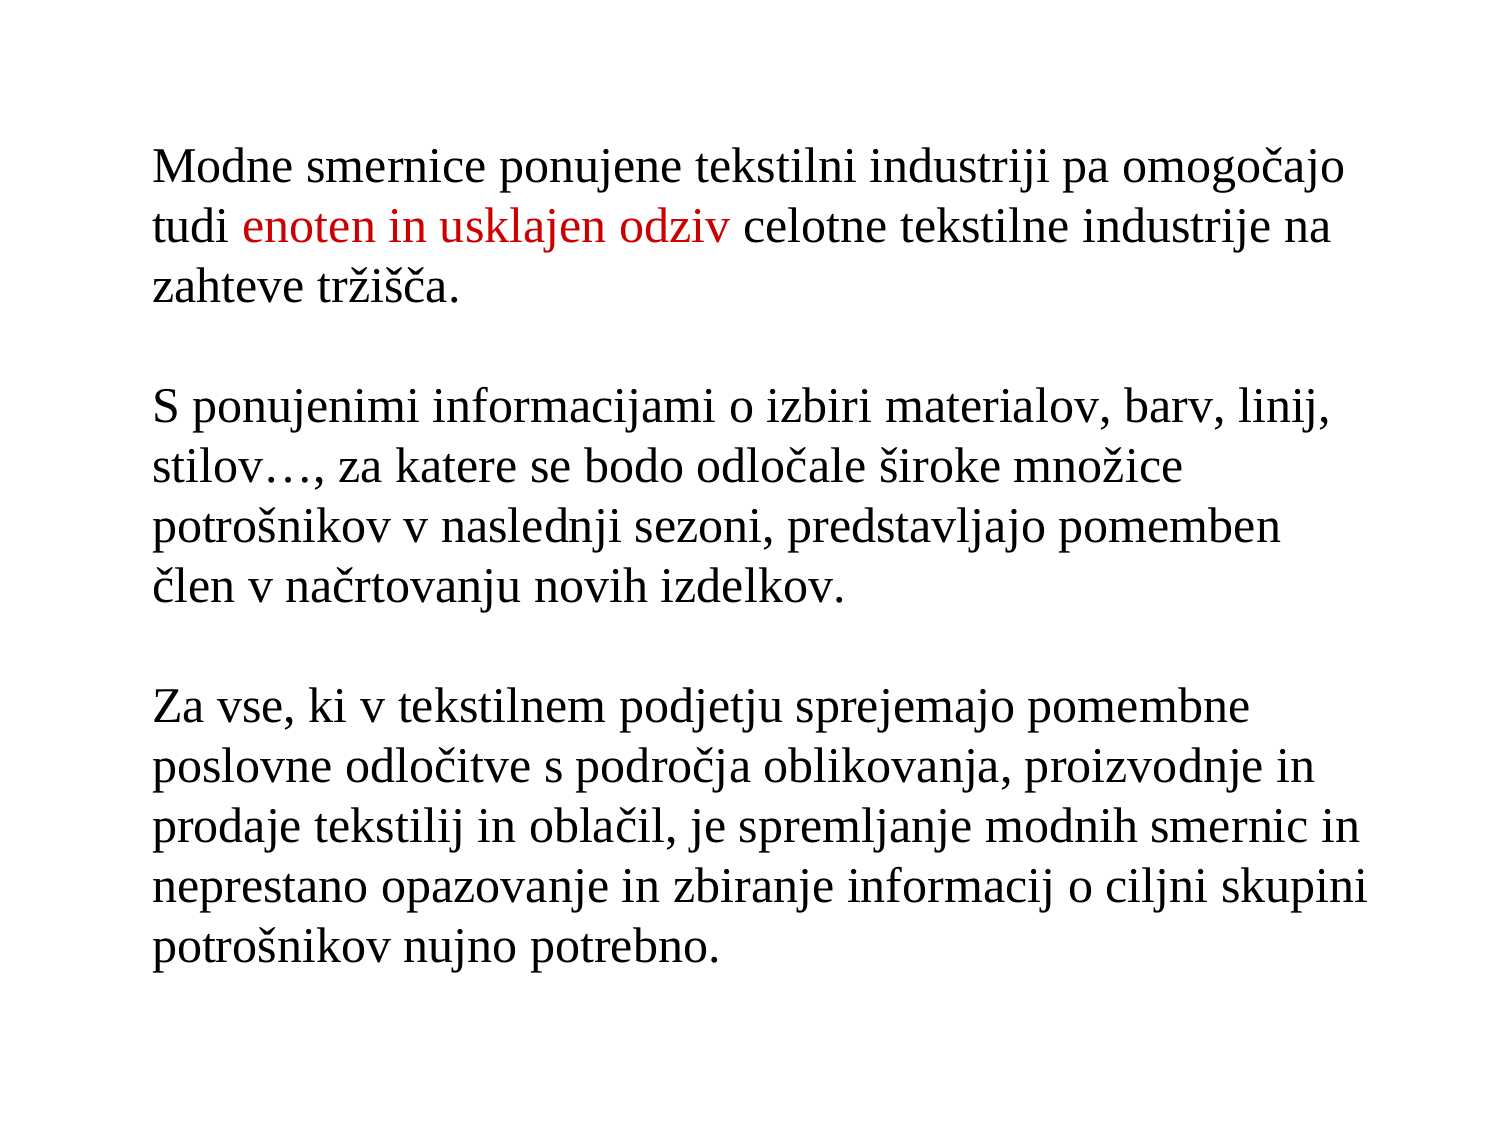

Modne smernice ponujene tekstilni industriji pa omogočajo tudi enoten in usklajen odziv celotne tekstilne industrije na zahteve tržišča.
S ponujenimi informacijami o izbiri materialov, barv, linij, stilov…, za katere se bodo odločale široke množice potrošnikov v naslednji sezoni, predstavljajo pomemben člen v načrtovanju novih izdelkov.
Za vse, ki v tekstilnem podjetju sprejemajo pomembne poslovne odločitve s področja oblikovanja, proizvodnje in prodaje tekstilij in oblačil, je spremljanje modnih smernic in neprestano opazovanje in zbiranje informacij o ciljni skupini potrošnikov nujno potrebno.